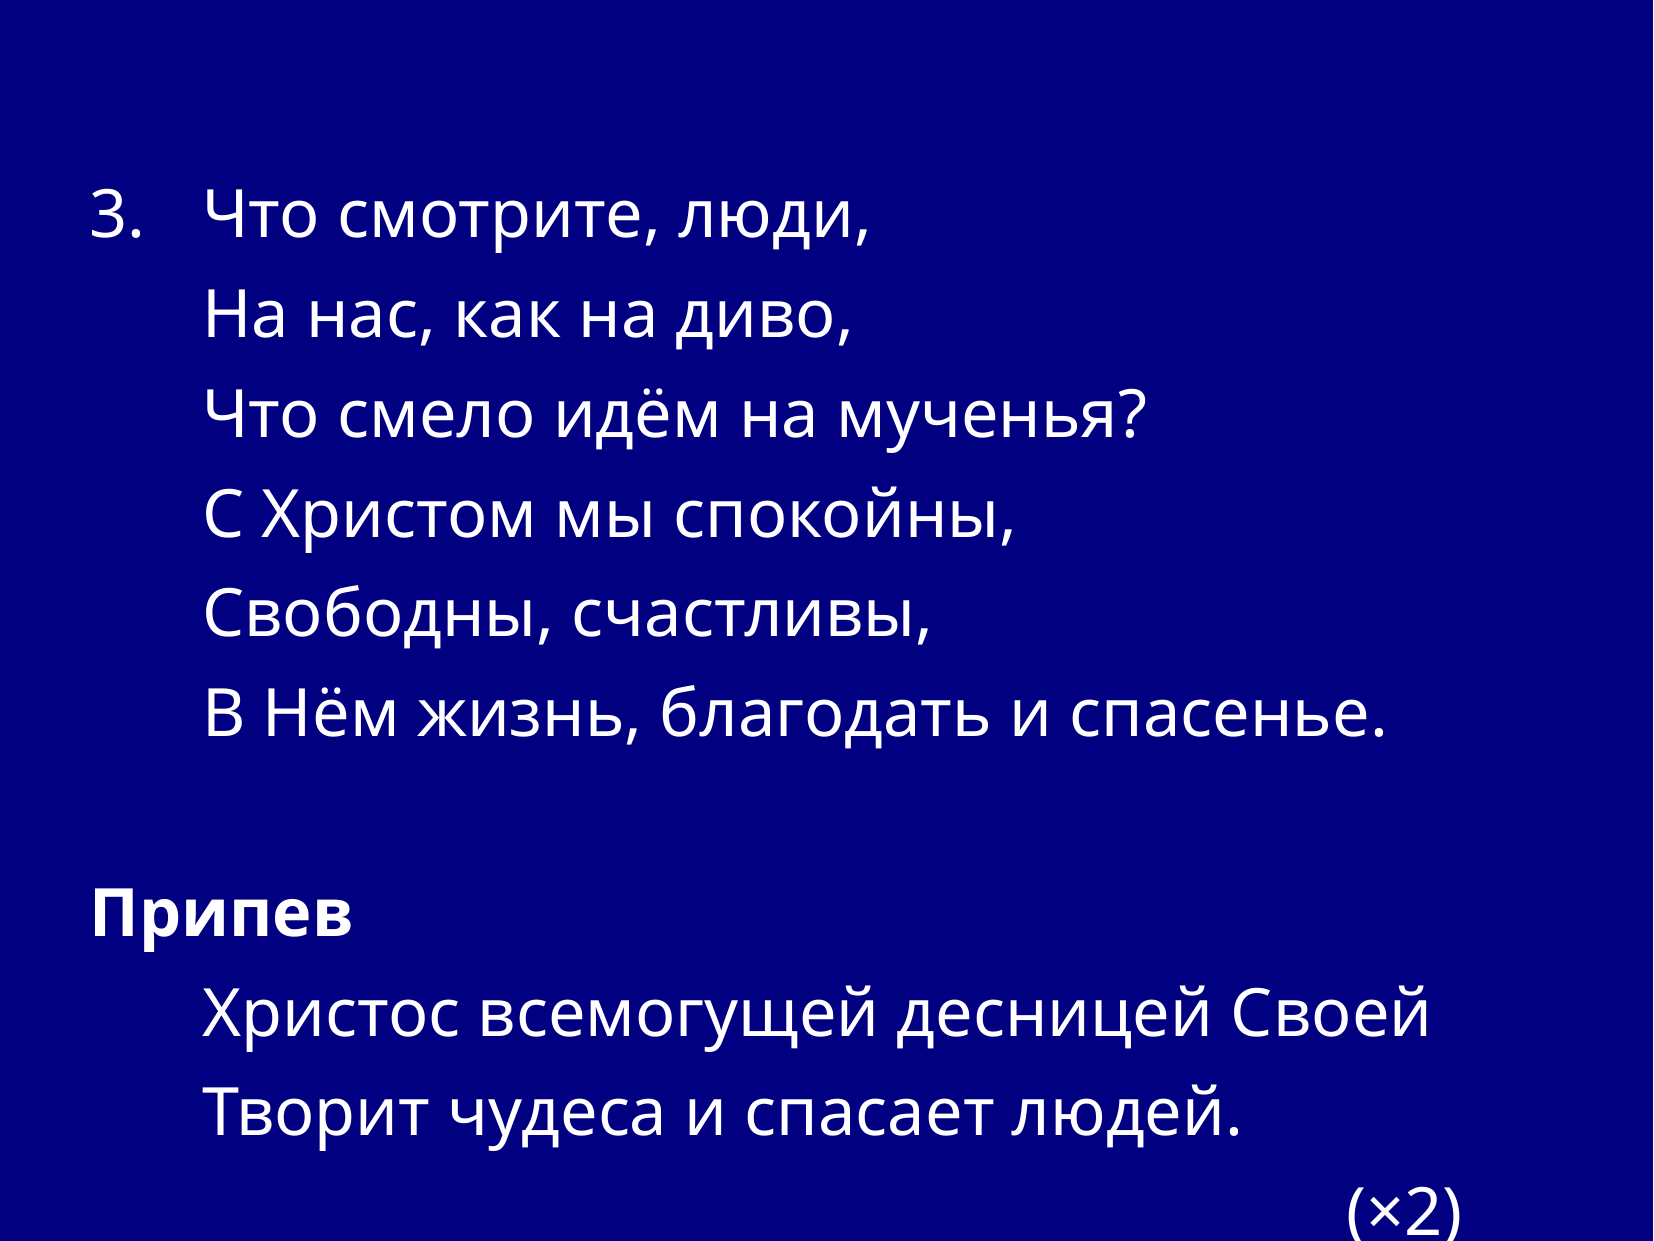

3.	Что смотрите, люди,
	На нас, как на диво,
	Что смело идём на мученья?
	С Христом мы спокойны,
	Свободны, счастливы,
	В Нём жизнь, благодать и спасенье.
Припев
	Христос всемогущей десницей Своей
	Творит чудеса и спасает людей.
			(×2)